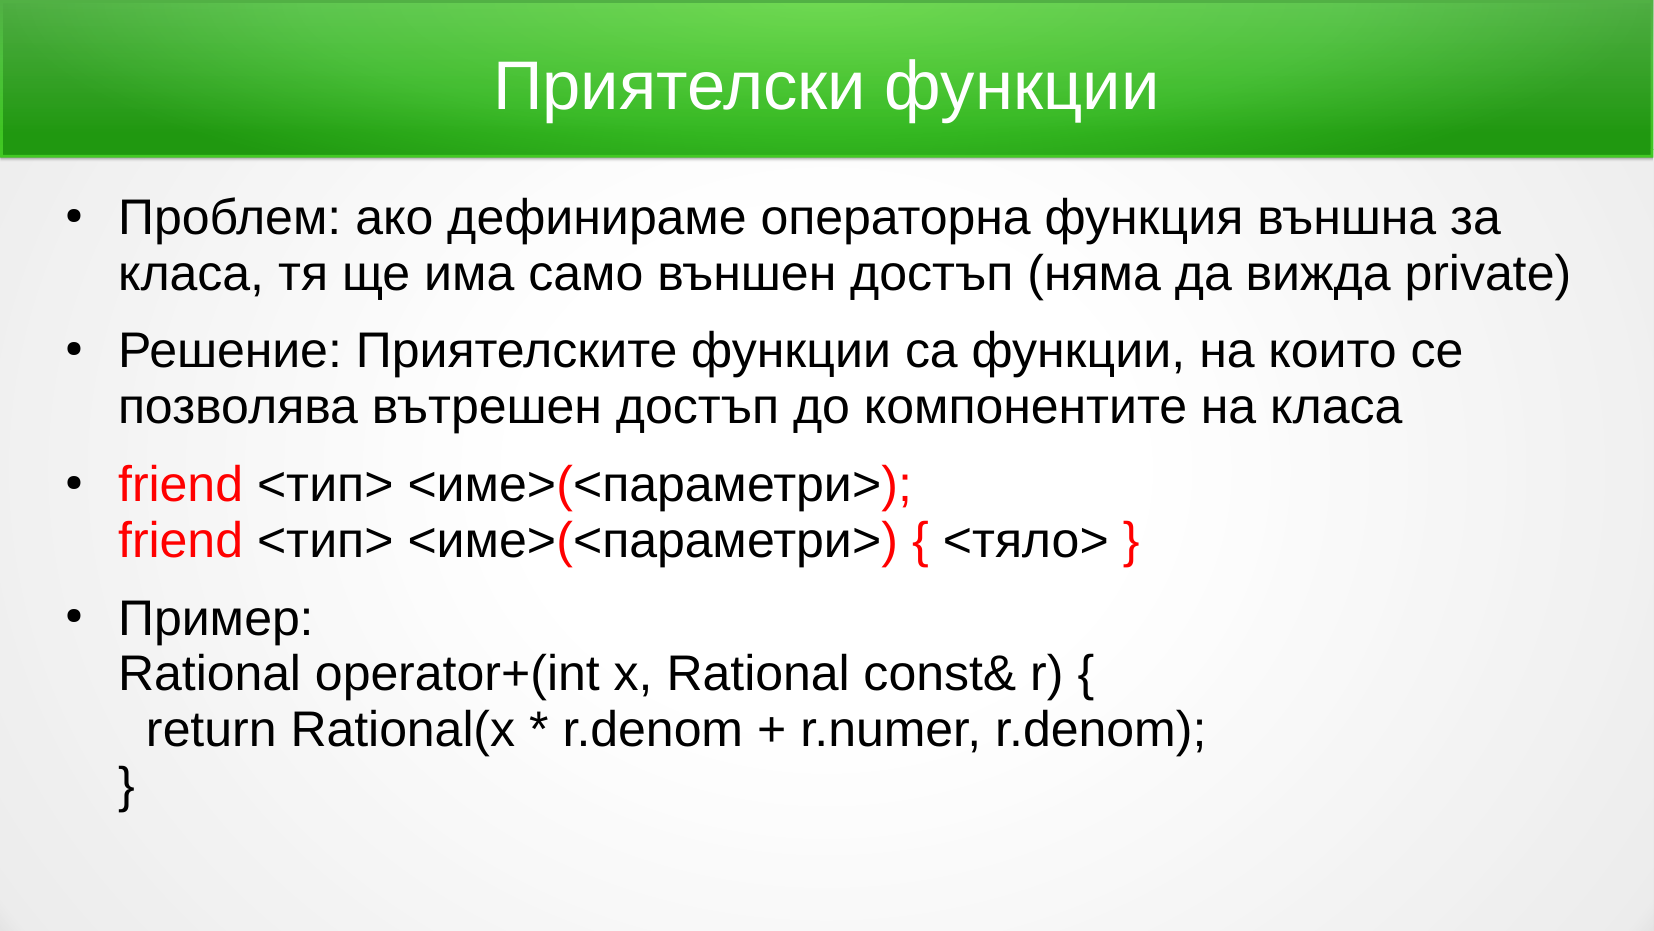

# Приятелски функции
Проблем: ако дефинираме операторна функция външна за класа, тя ще има само външен достъп (няма да вижда private)
Решение: Приятелските функции са функции, на които се позволява вътрешен достъп до компонентите на класа
friend <тип> <име>(<параметри>);
friend <тип> <име>(<параметри>) { <тяло> }
Пример:
Rational operator+(int x, Rational const& r) {
 return Rational(x * r.denom + r.numer, r.denom);
}